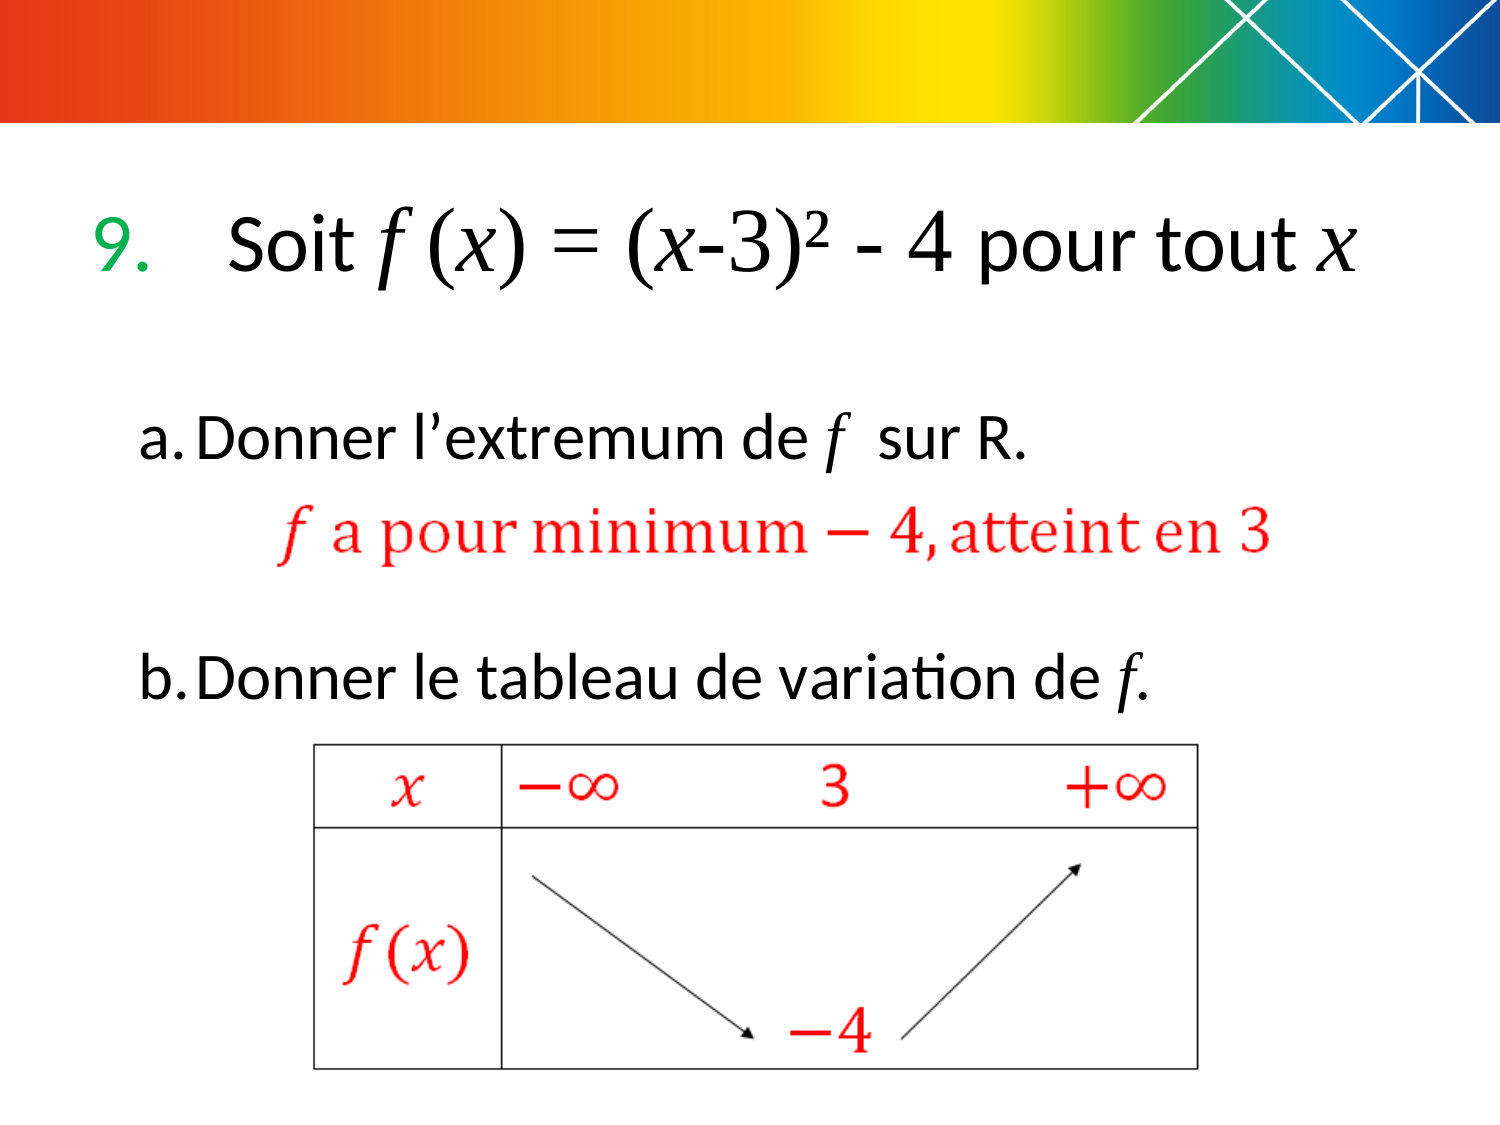

# Soit f (x) = (x-3)² - 4 pour tout x
Donner l’extremum de f sur R.
Donner le tableau de variation de f.